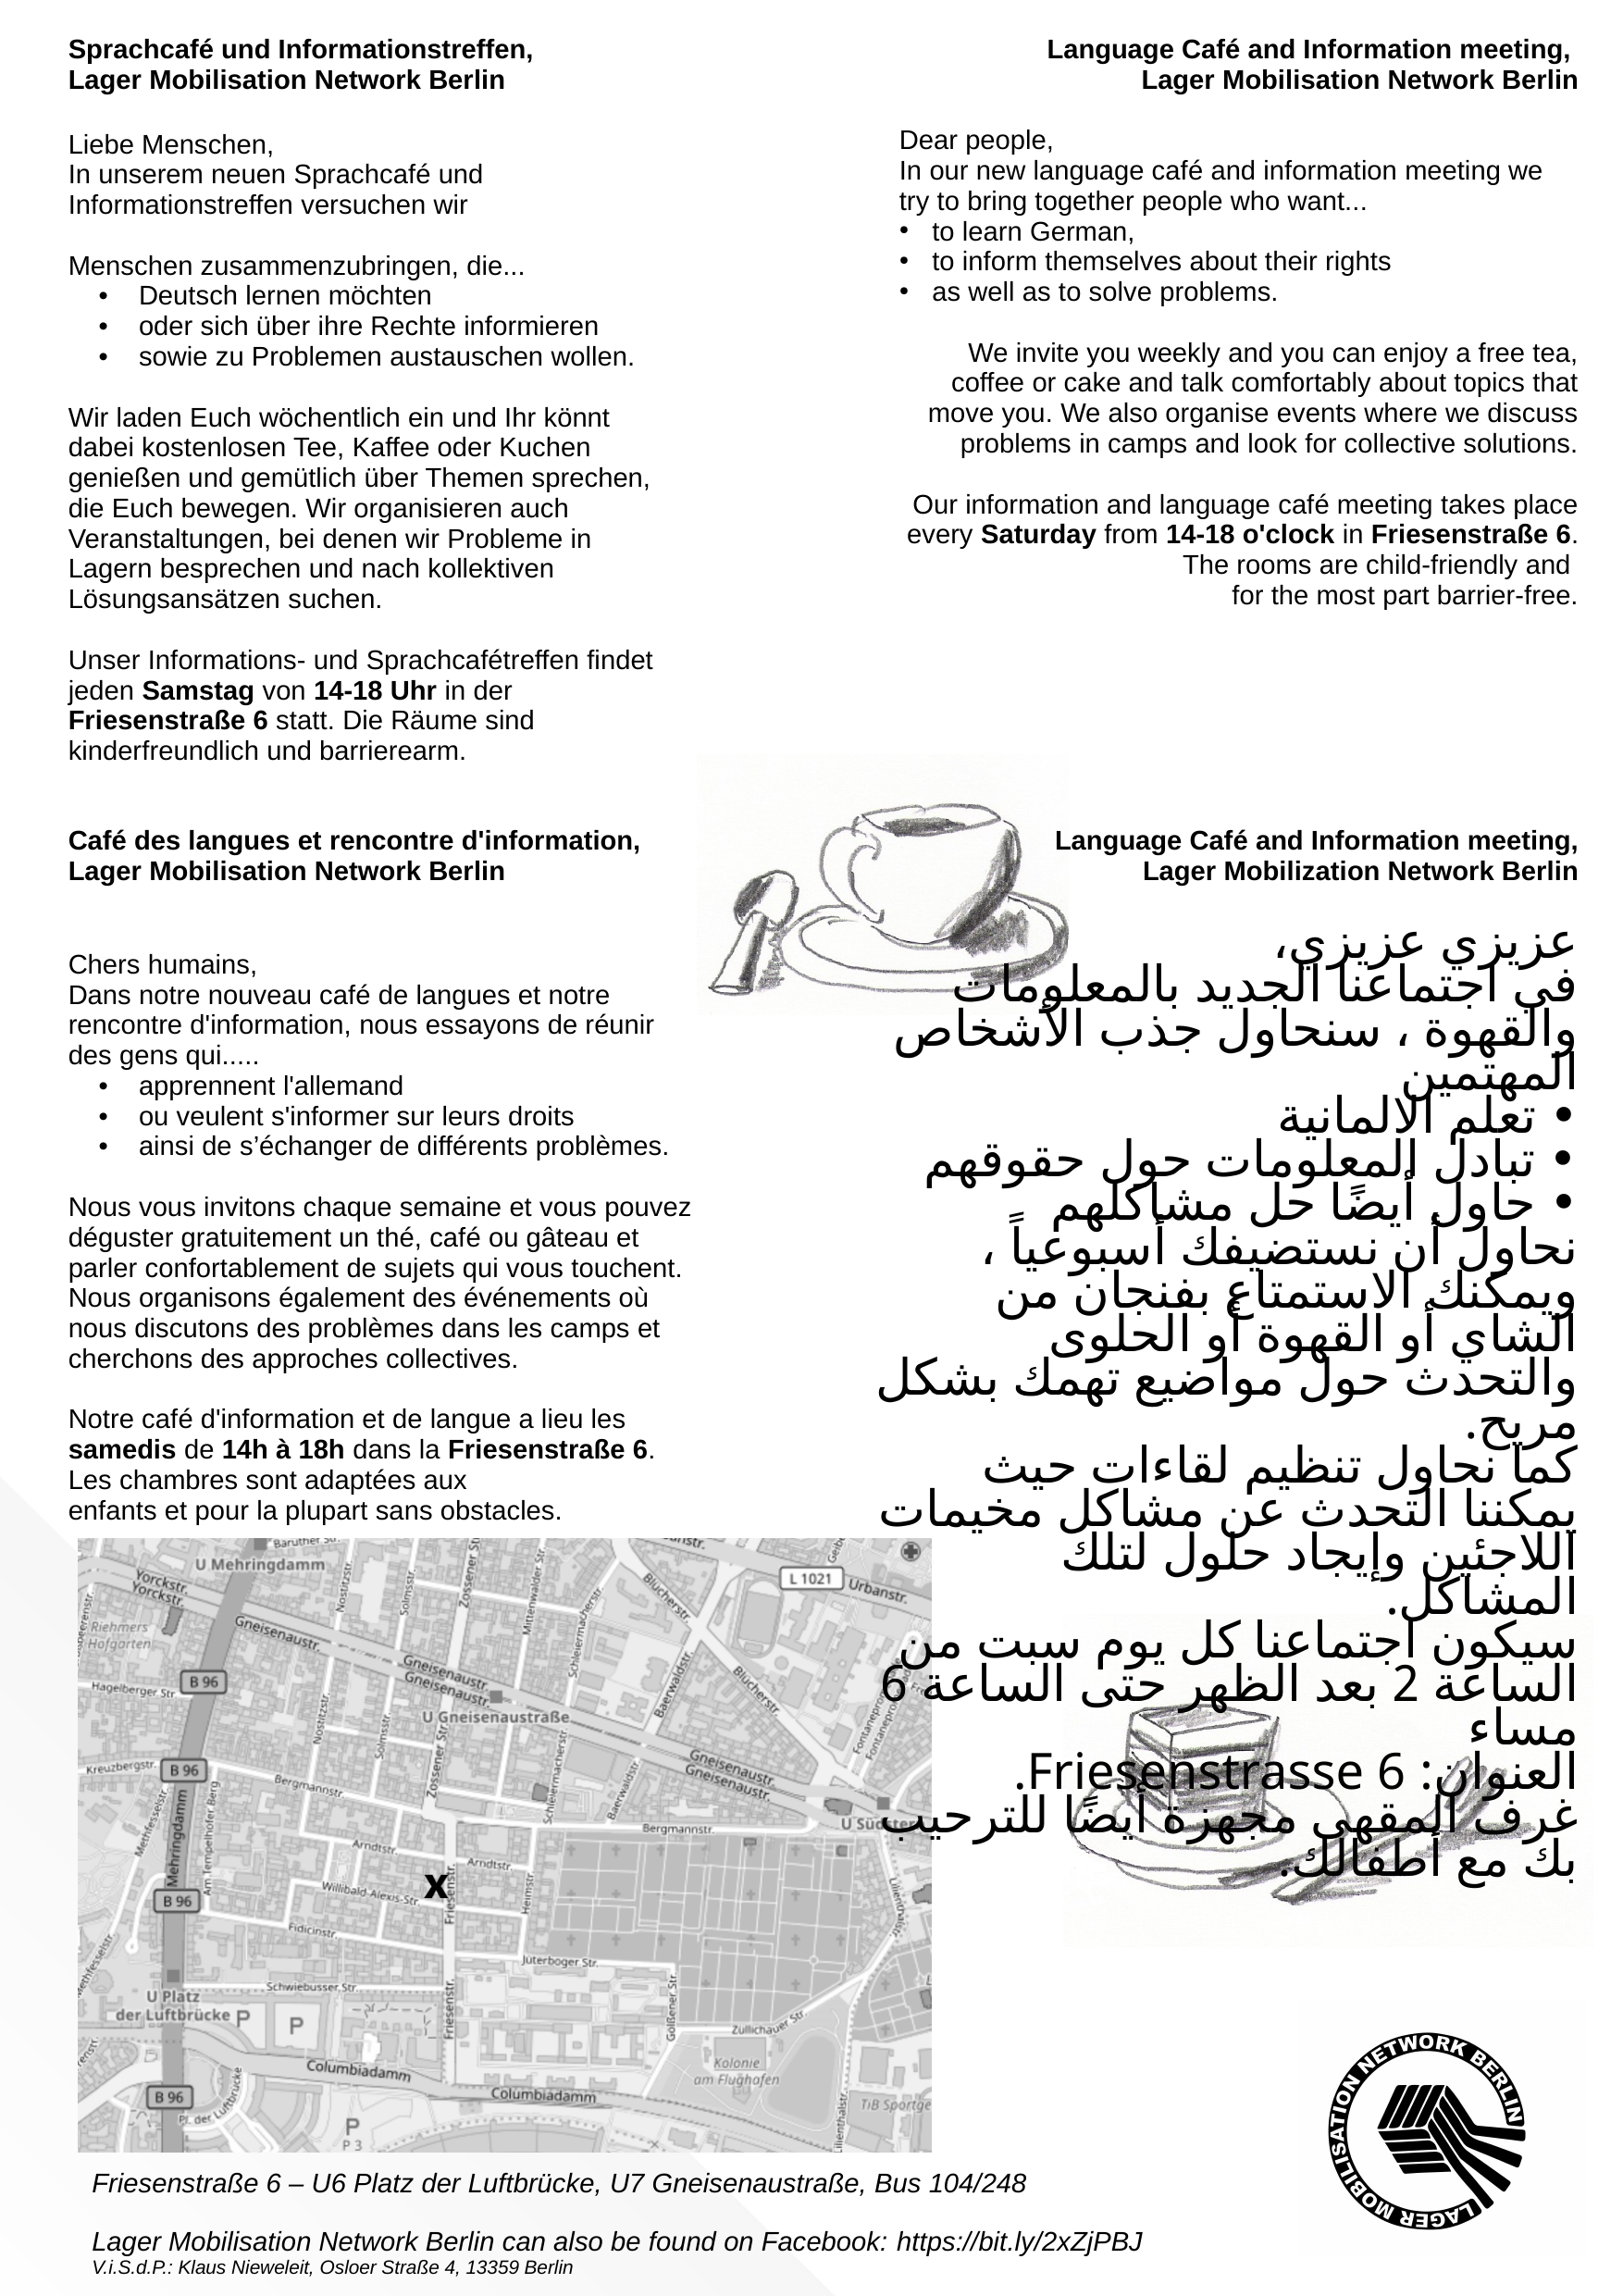

Sprachcafé und Informationstreffen,
Lager Mobilisation Network Berlin
Liebe Menschen,
In unserem neuen Sprachcafé und Informationstreffen versuchen wir
Menschen zusammenzubringen, die...
 • Deutsch lernen möchten
 • oder sich über ihre Rechte informieren
 • sowie zu Problemen austauschen wollen.
Wir laden Euch wöchentlich ein und Ihr könnt dabei kostenlosen Tee, Kaffee oder Kuchen genießen und gemütlich über Themen sprechen, die Euch bewegen. Wir organisieren auch Veranstaltungen, bei denen wir Probleme in Lagern besprechen und nach kollektiven Lösungsansätzen suchen.
Unser Informations- und Sprachcafétreffen findet jeden Samstag von 14-18 Uhr in der Friesenstraße 6 statt. Die Räume sind kinderfreundlich und barrierearm.
Language Café and Information meeting,
Lager Mobilisation Network Berlin
Dear people,
In our new language café and information meeting we try to bring together people who want...
to learn German,
to inform themselves about their rights
as well as to solve problems.
We invite you weekly and you can enjoy a free tea, coffee or cake and talk comfortably about topics that move you. We also organise events where we discuss problems in camps and look for collective solutions.
Our information and language café meeting takes place every Saturday from 14-18 o'clock in Friesenstraße 6. The rooms are child-friendly and
for the most part barrier-free.
Café des langues et rencontre d'information,
Lager Mobilisation Network Berlin
Chers humains,
Dans notre nouveau café de langues et notre rencontre d'information, nous essayons de réunir des gens qui.....
 • apprennent l'allemand
 • ou veulent s'informer sur leurs droits
 • ainsi de s’échanger de différents problèmes.
Nous vous invitons chaque semaine et vous pouvez déguster gratuitement un thé, café ou gâteau et parler confortablement de sujets qui vous touchent. Nous organisons également des événements où nous discutons des problèmes dans les camps et cherchons des approches collectives.
Notre café d'information et de langue a lieu les samedis de 14h à 18h dans la Friesenstraße 6. Les chambres sont adaptées aux
enfants et pour la plupart sans obstacles.
Language Café and Information meeting,
Lager Mobilization Network Berlin
عزيزي عزيزي،
في اجتماعنا الجديد بالمعلومات والقهوة ، سنحاول جذب الأشخاص المهتمين
• تعلم الالمانية
• تبادل المعلومات حول حقوقهم
• حاول أيضًا حل مشاكلهم
نحاول أن نستضيفك أسبوعياً ، ويمكنك الاستمتاع بفنجان من الشاي أو القهوة أو الحلوى والتحدث حول مواضيع تهمك بشكل مريح.
كما نحاول تنظيم لقاءات حيث يمكننا التحدث عن مشاكل مخيمات اللاجئين وإيجاد حلول لتلك المشاكل.
سيكون اجتماعنا كل يوم سبت من الساعة 2 بعد الظهر حتى الساعة 6 مساء
العنوان: Friesenstrasse 6.
غرف المقهى مجهزة أيضًا للترحيب بك مع أطفالك.
Friesenstraße 6 – U6 Platz der Luftbrücke, U7 Gneisenaustraße, Bus 104/248
Lager Mobilisation Network Berlin can also be found on Facebook: https://bit.ly/2xZjPBJ
V.i.S.d.P.: Klaus Nieweleit, Osloer Straße 4, 13359 Berlin